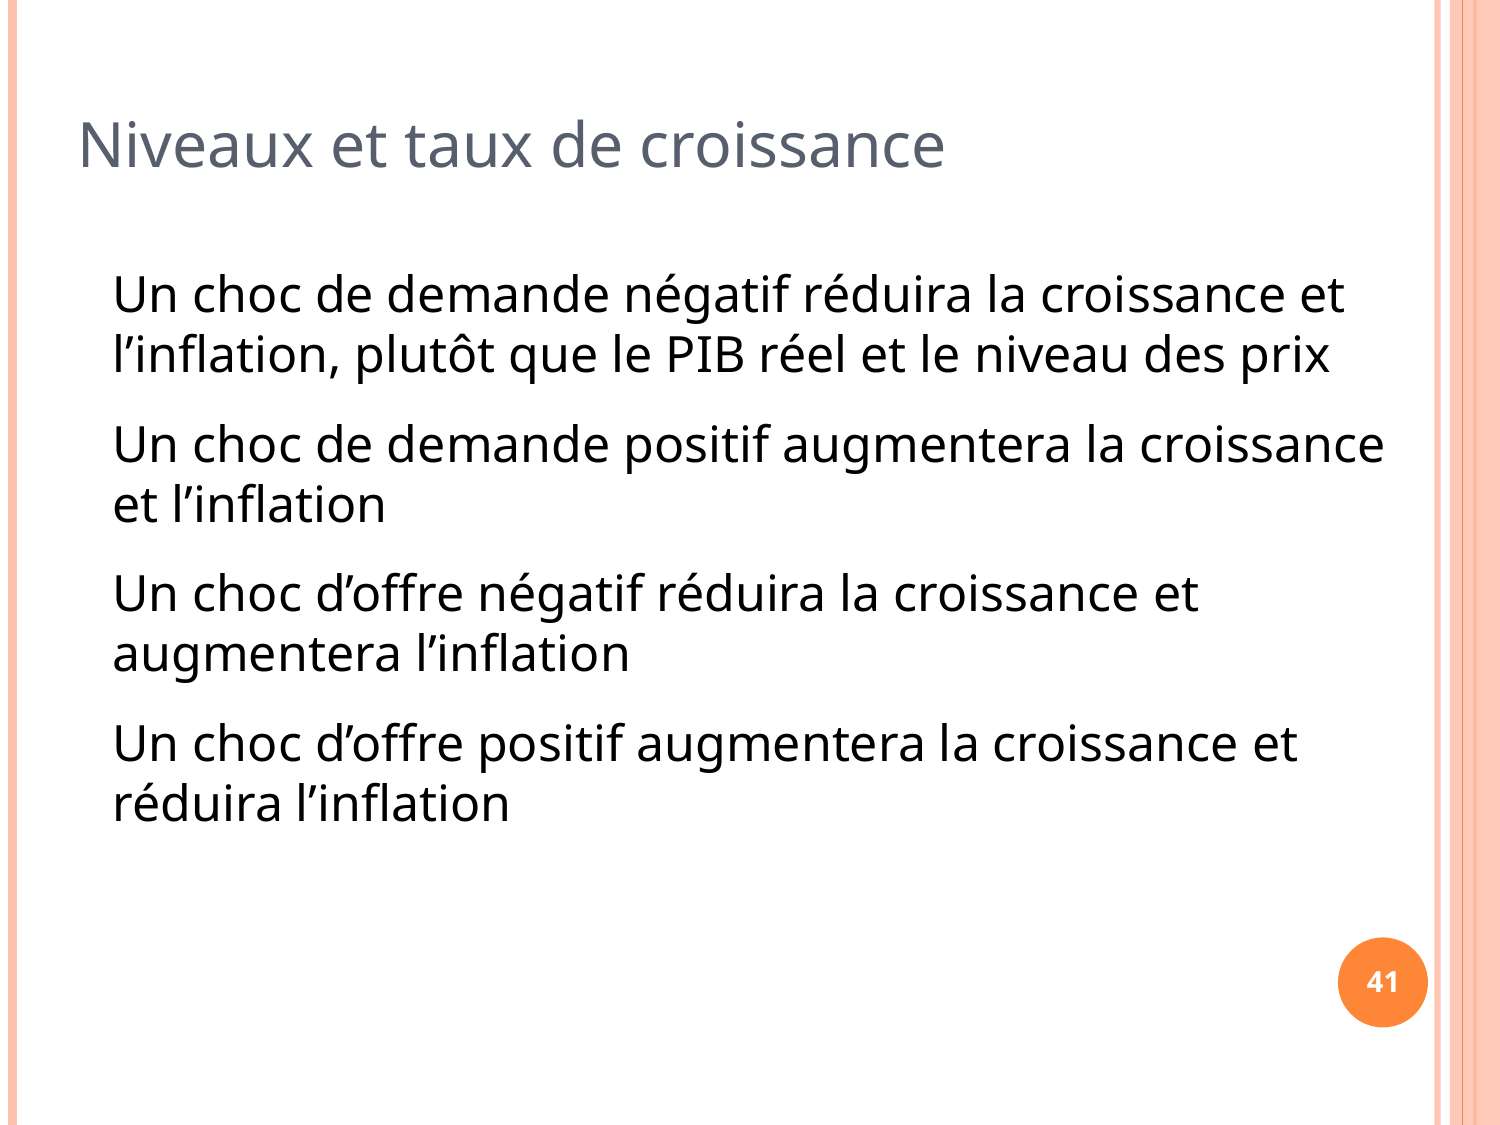

# Niveaux et taux de croissance
Un choc de demande négatif réduira la croissance et l’inflation, plutôt que le PIB réel et le niveau des prix
Un choc de demande positif augmentera la croissance et l’inflation
Un choc d’offre négatif réduira la croissance et augmentera l’inflation
Un choc d’offre positif augmentera la croissance et réduira l’inflation